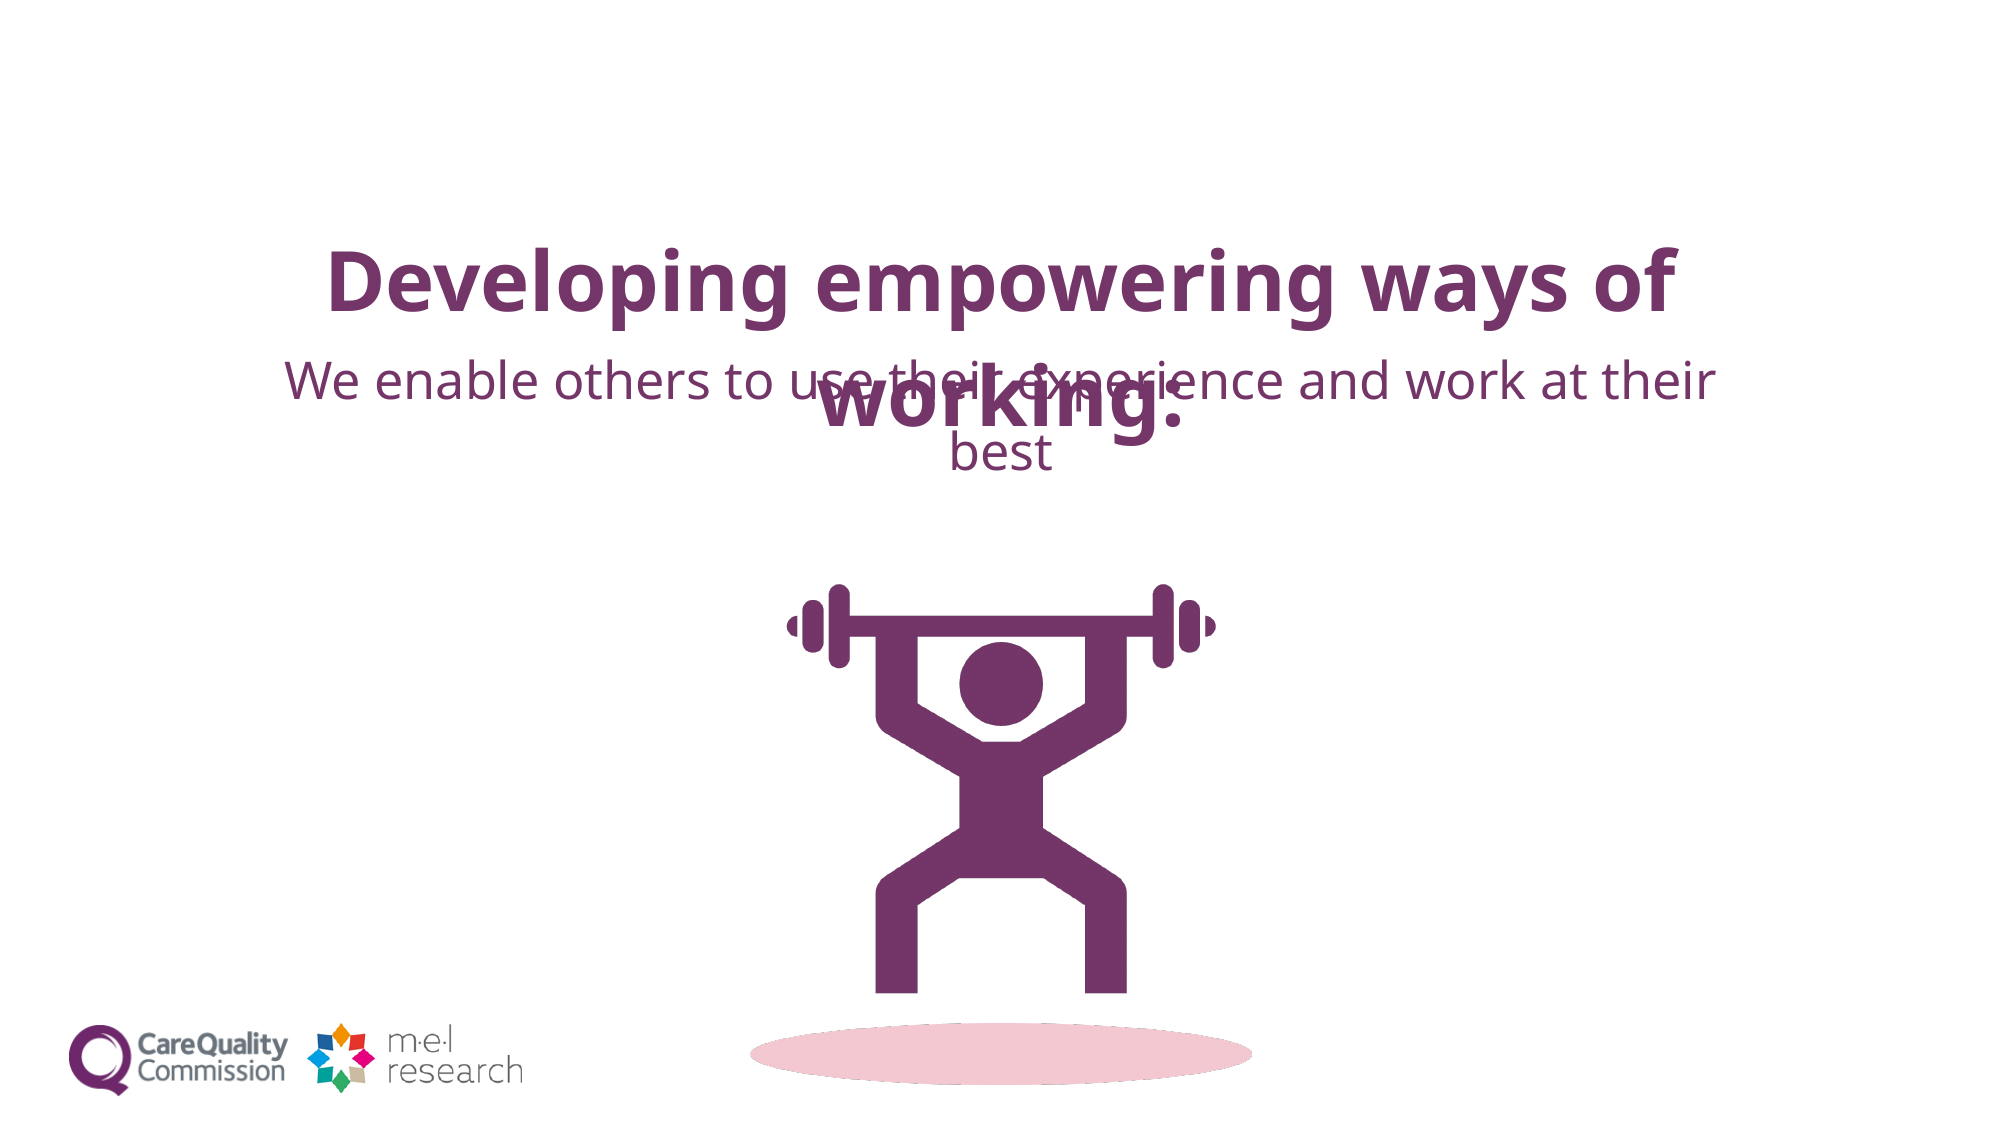

# Developing empowering ways of working:
We enable others to use their experience and work at their best